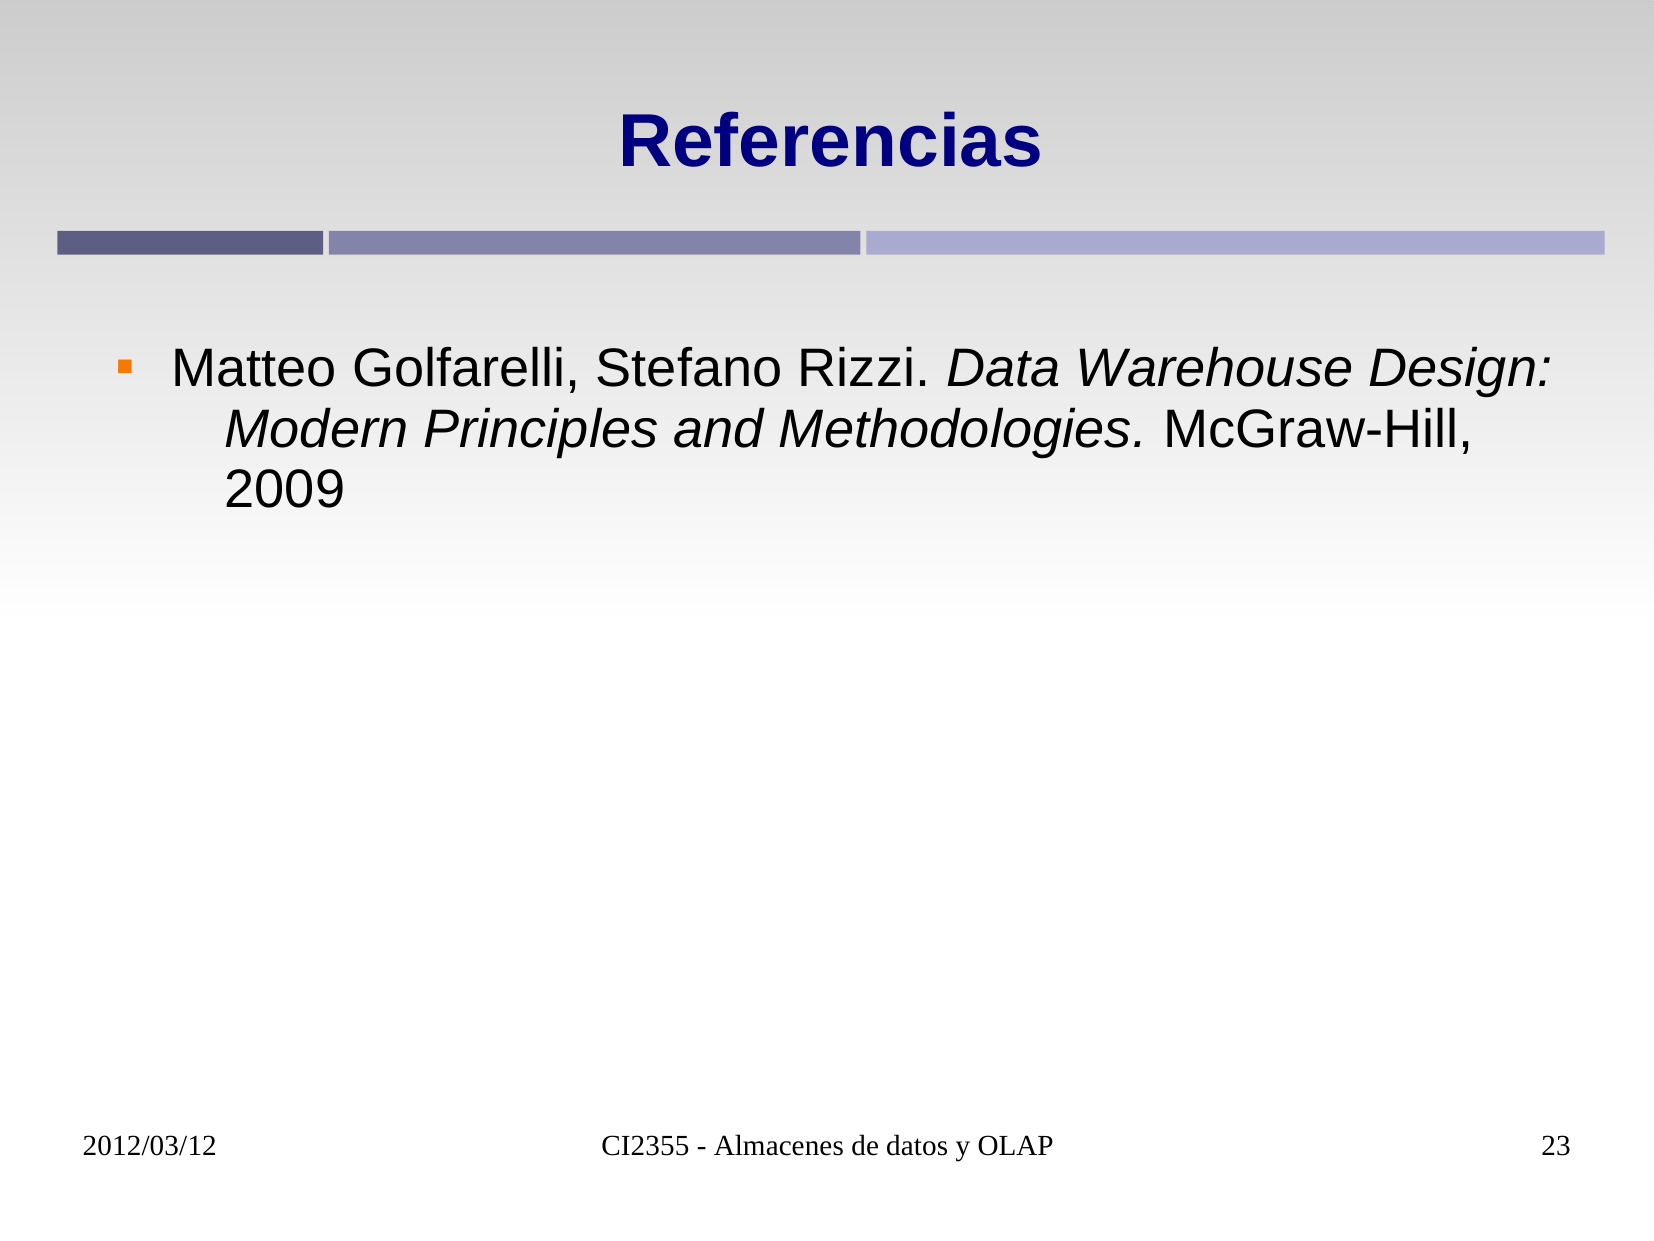

# Referencias
Matteo Golfarelli, Stefano Rizzi. Data Warehouse Design: Modern Principles and Methodologies. McGraw-Hill, 2009
2012/03/12
CI2355 - Almacenes de datos y OLAP
23